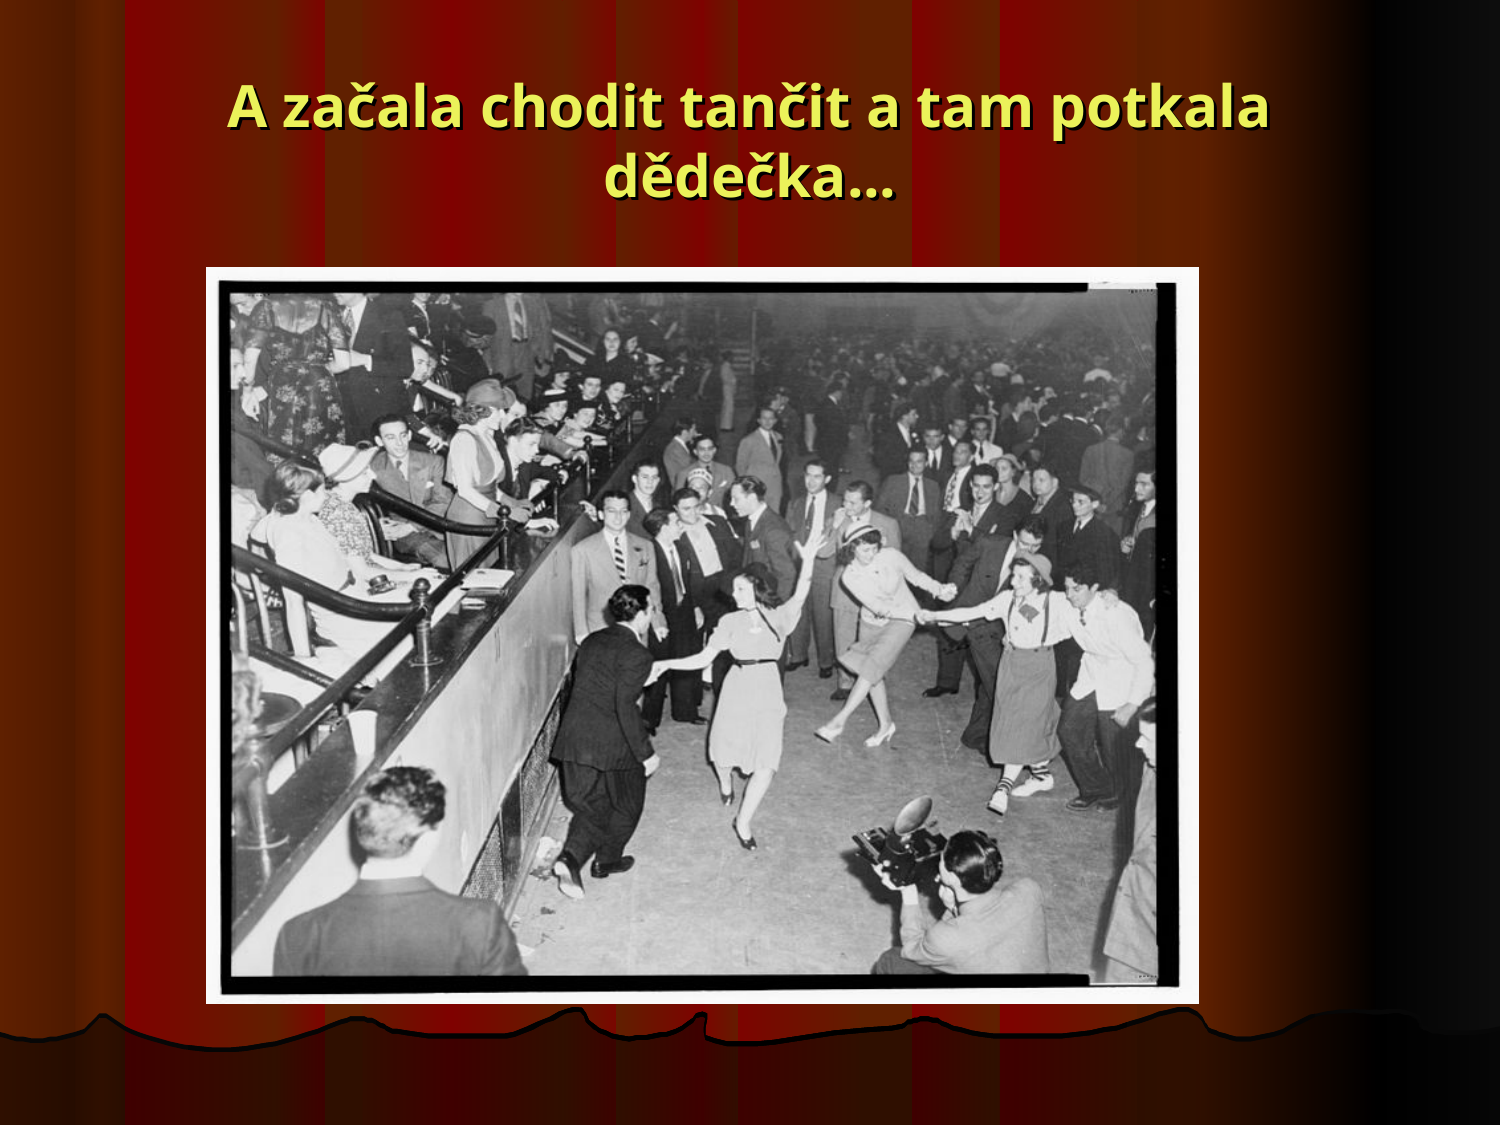

# A začala chodit tančit a tam potkala dědečka...